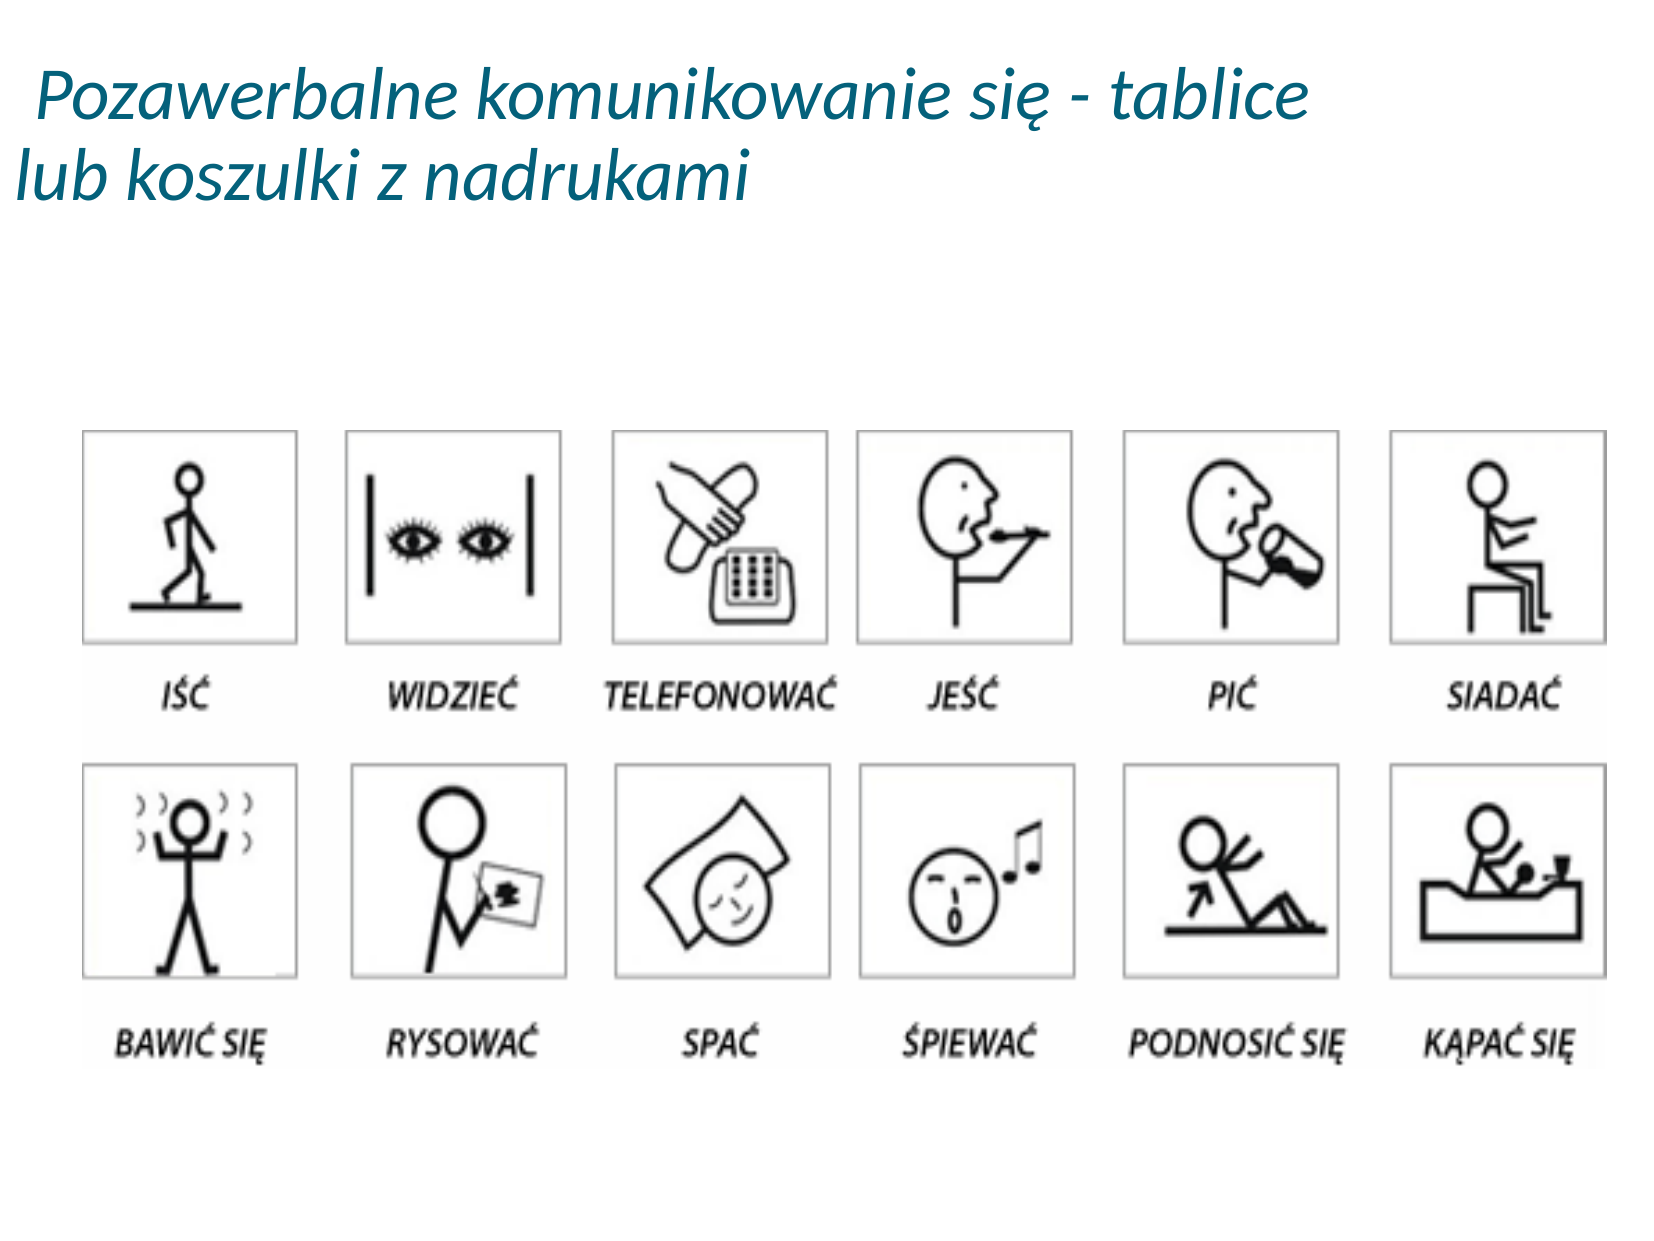

# Pozawerbalne komunikowanie się - tablice lub koszulki z nadrukami